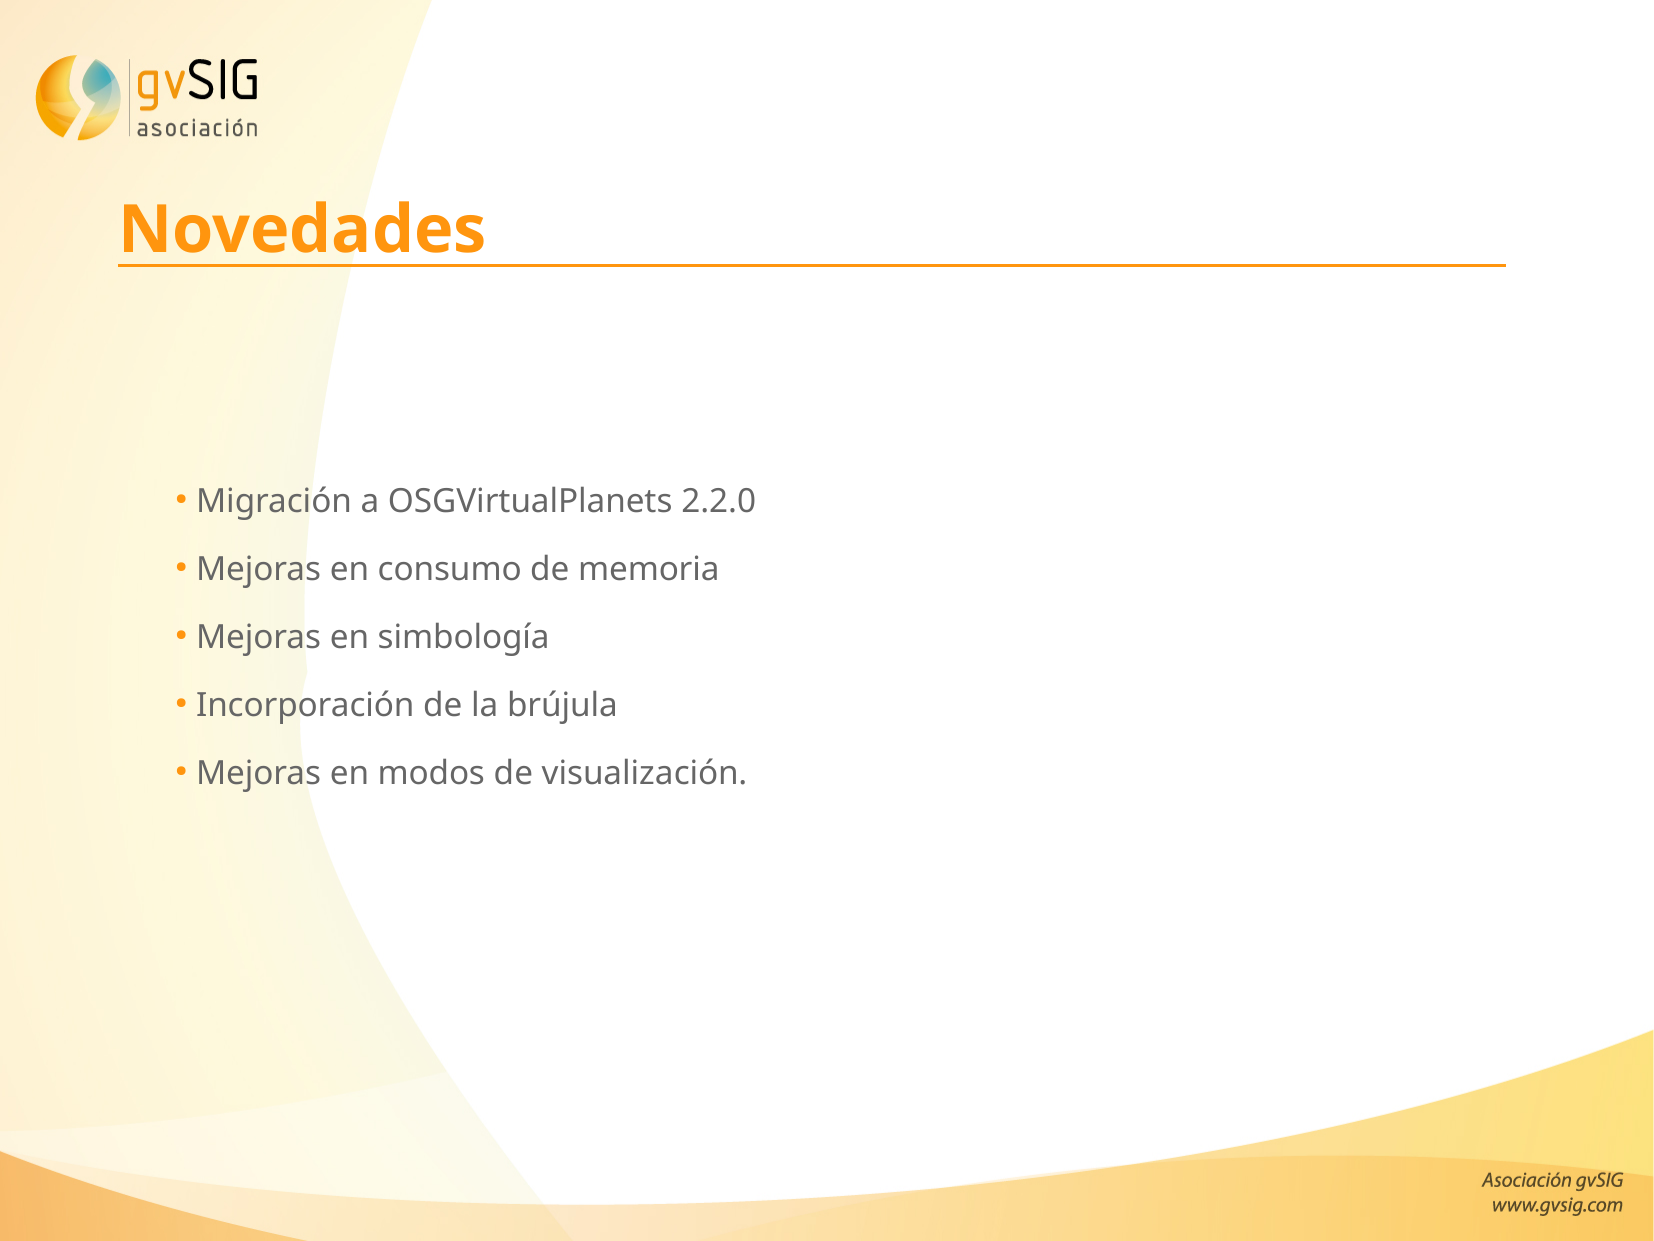

# Novedades
 Migración a OSGVirtualPlanets 2.2.0
 Mejoras en consumo de memoria
 Mejoras en simbología
 Incorporación de la brújula
 Mejoras en modos de visualización.